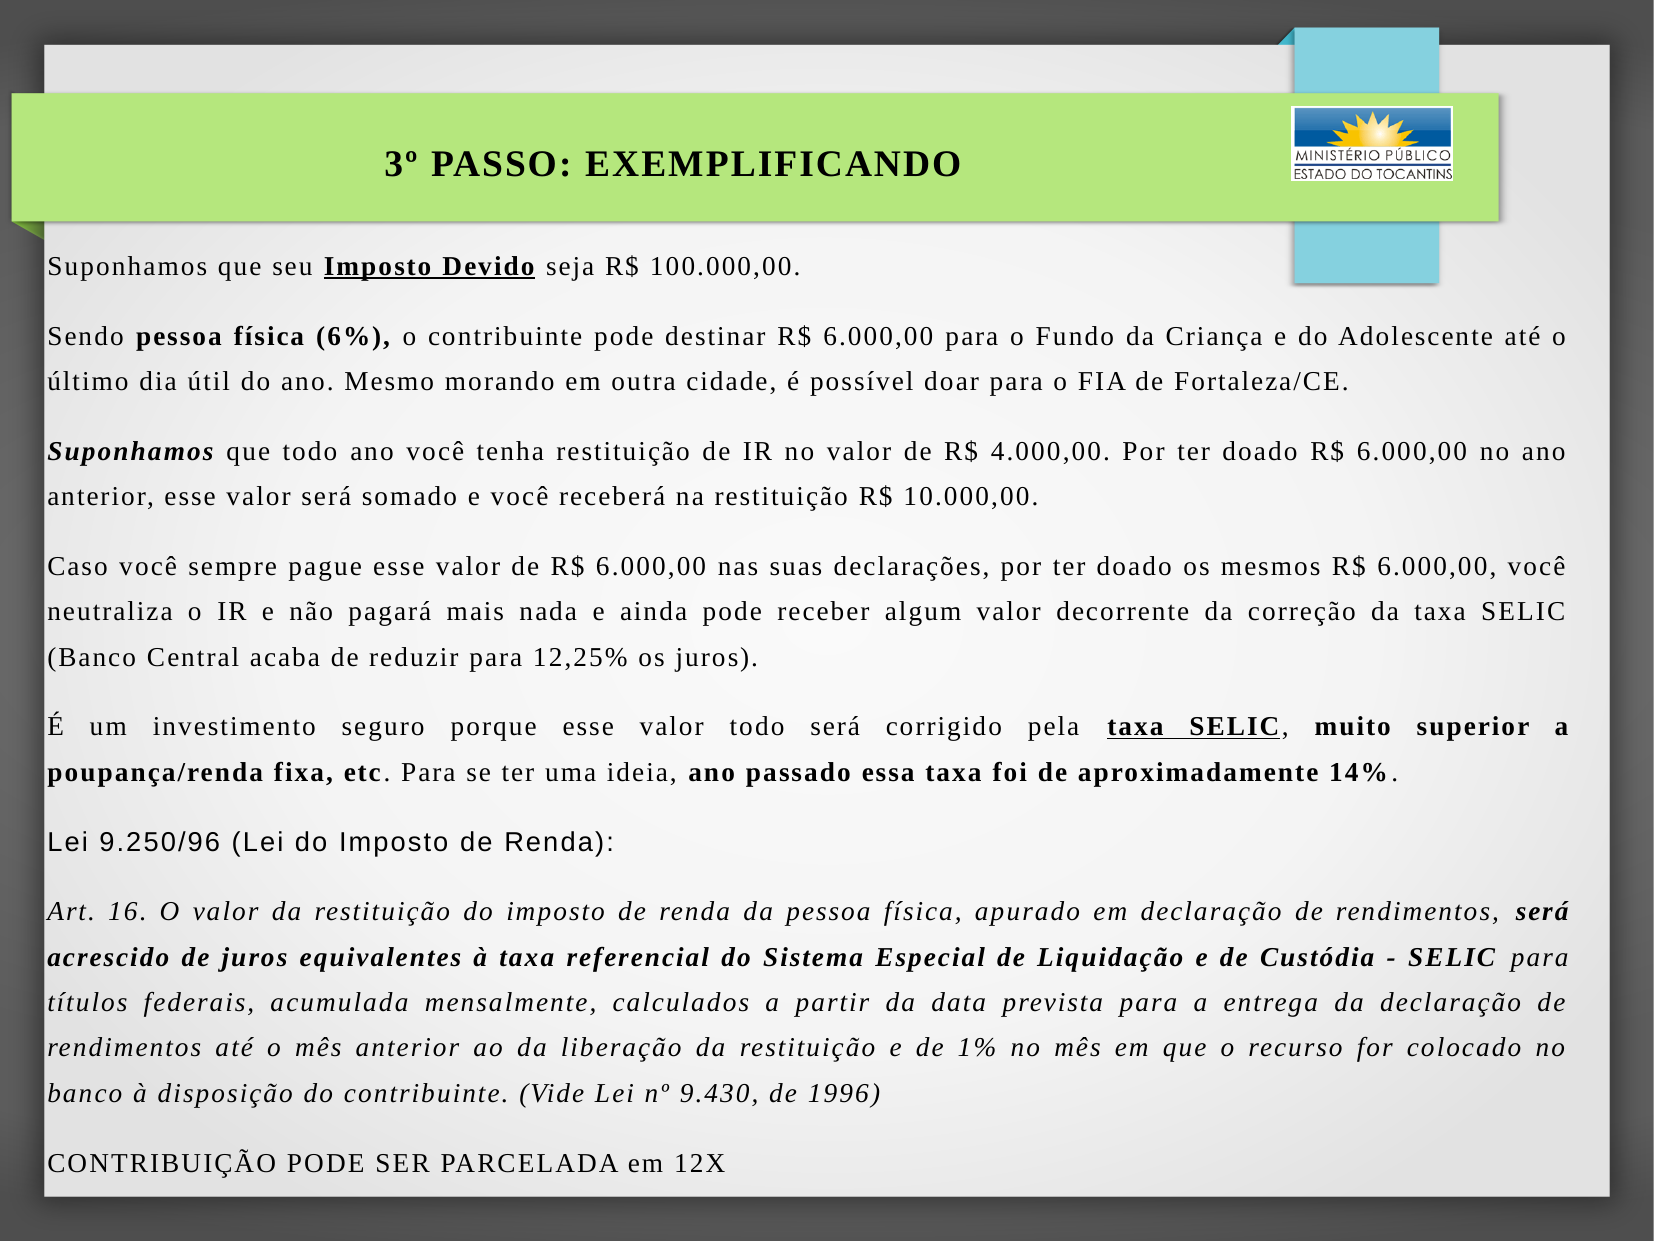

# 3º PASSO: EXEMPLIFICANDO
Suponhamos que seu Imposto Devido seja R$ 100.000,00.
Sendo pessoa física (6%), o contribuinte pode destinar R$ 6.000,00 para o Fundo da Criança e do Adolescente até o último dia útil do ano. Mesmo morando em outra cidade, é possível doar para o FIA de Fortaleza/CE.
Suponhamos que todo ano você tenha restituição de IR no valor de R$ 4.000,00. Por ter doado R$ 6.000,00 no ano anterior, esse valor será somado e você receberá na restituição R$ 10.000,00.
Caso você sempre pague esse valor de R$ 6.000,00 nas suas declarações, por ter doado os mesmos R$ 6.000,00, você neutraliza o IR e não pagará mais nada e ainda pode receber algum valor decorrente da correção da taxa SELIC (Banco Central acaba de reduzir para 12,25% os juros).
É um investimento seguro porque esse valor todo será corrigido pela taxa SELIC, muito superior a poupança/renda fixa, etc. Para se ter uma ideia, ano passado essa taxa foi de aproximadamente 14%.
Lei 9.250/96 (Lei do Imposto de Renda):
Art. 16. O valor da restituição do imposto de renda da pessoa física, apurado em declaração de rendimentos, será acrescido de juros equivalentes à taxa referencial do Sistema Especial de Liquidação e de Custódia - SELIC para títulos federais, acumulada mensalmente, calculados a partir da data prevista para a entrega da declaração de rendimentos até o mês anterior ao da liberação da restituição e de 1% no mês em que o recurso for colocado no banco à disposição do contribuinte. (Vide Lei nº 9.430, de 1996)
CONTRIBUIÇÃO PODE SER PARCELADA em 12X